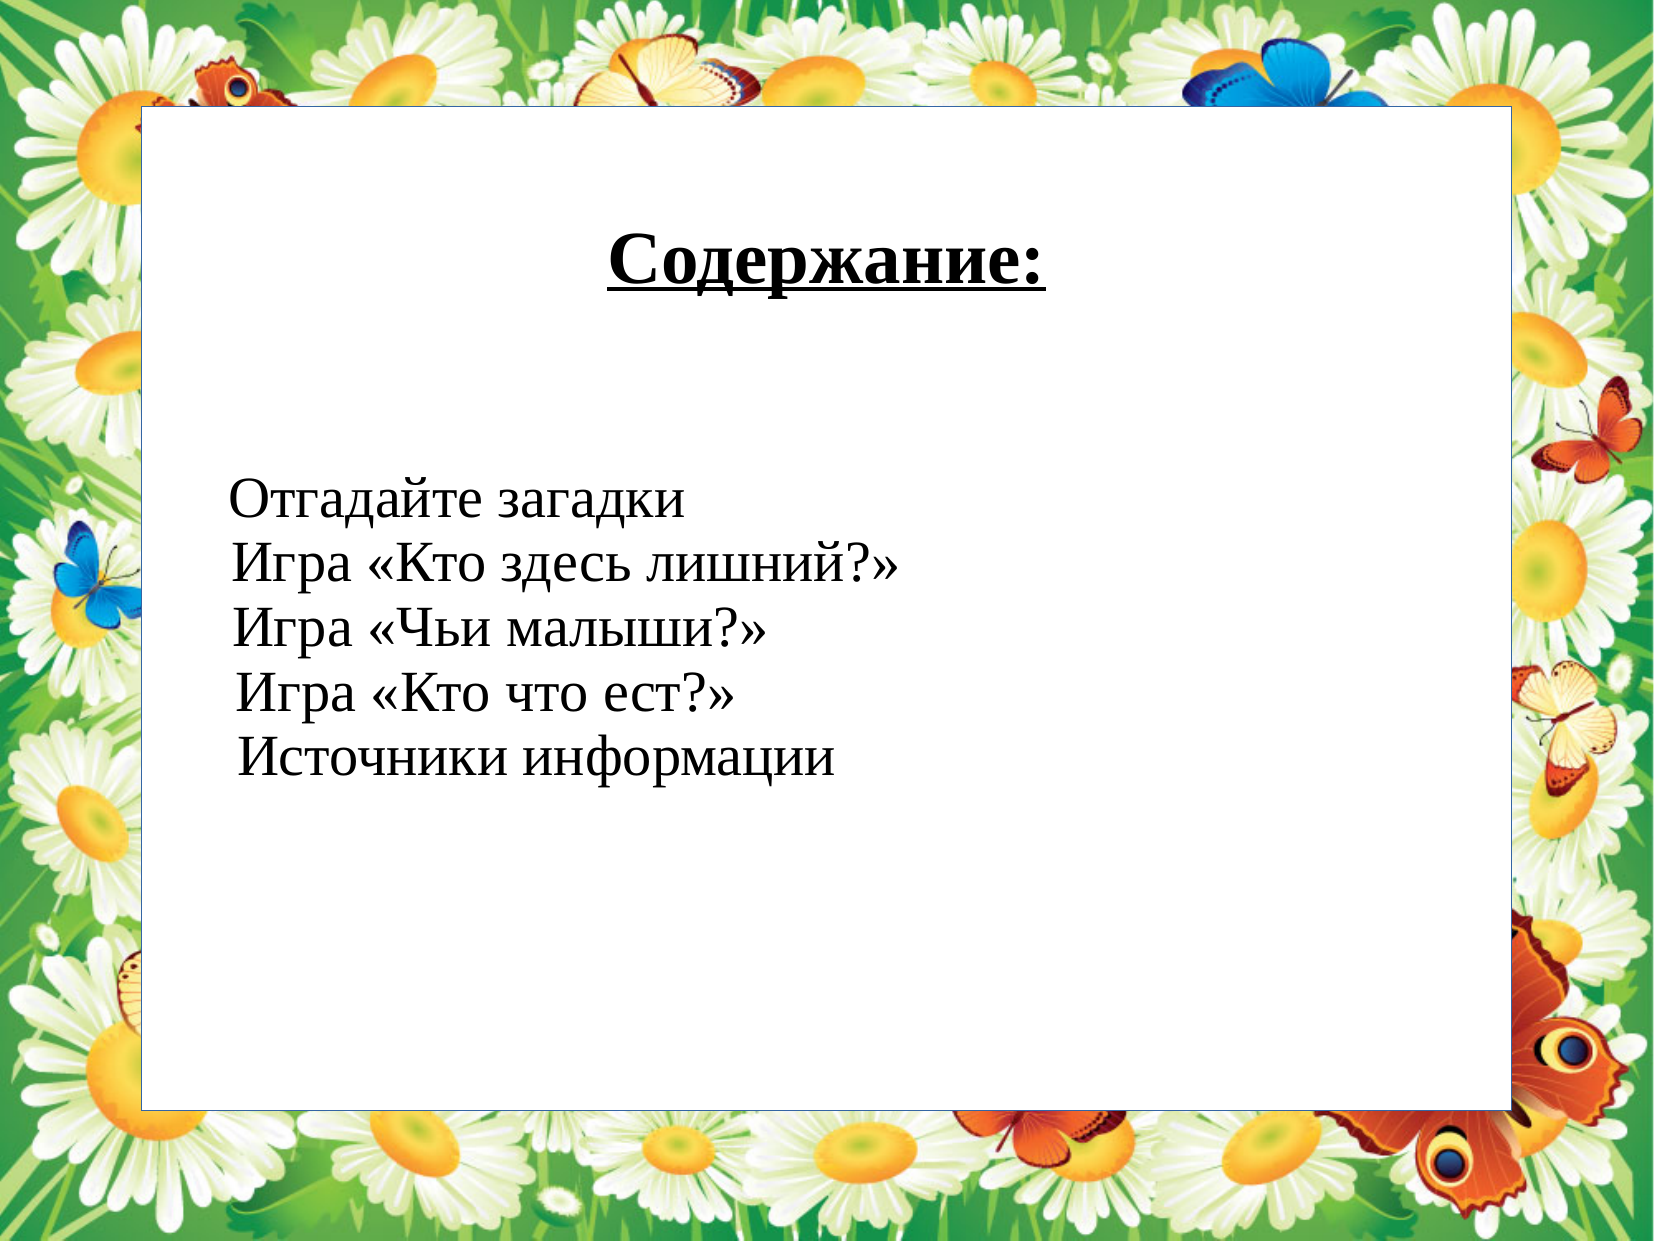

#
Содержание:
Отгадайте загадки
Игра «Кто здесь лишний?»
 Игра «Чьи малыши?»
 Игра «Кто что ест?»
 Источники информации